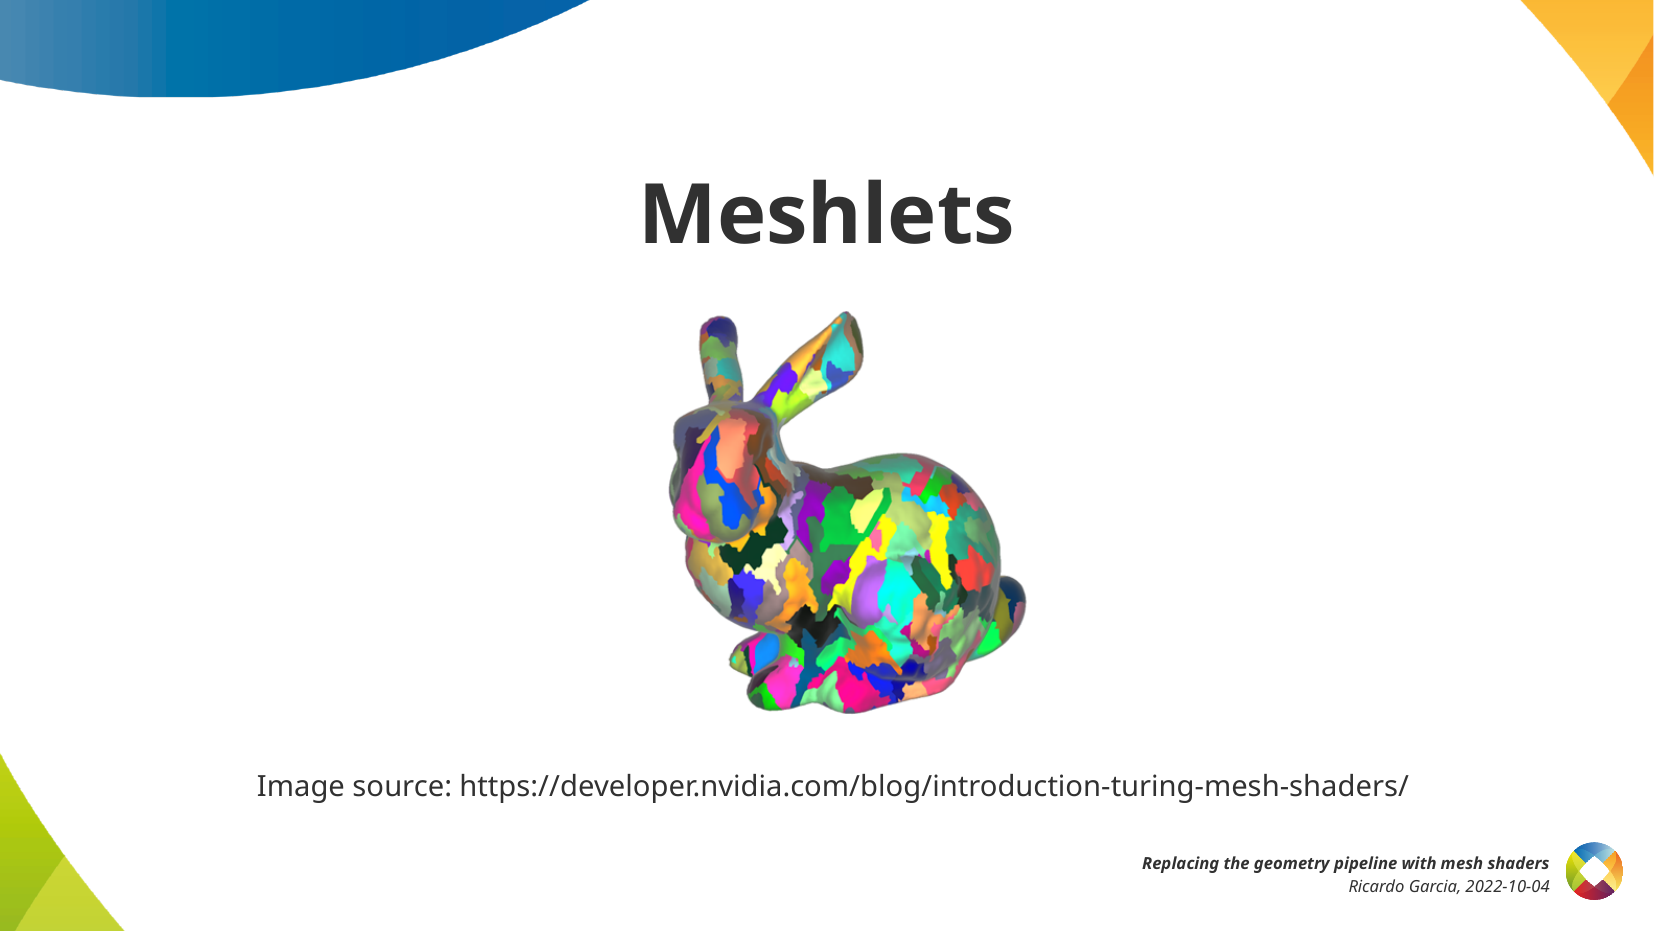

Meshlets
Image source: https://developer.nvidia.com/blog/introduction-turing-mesh-shaders/
Replacing the geometry pipeline with mesh shaders
Ricardo Garcia, 2022-10-04